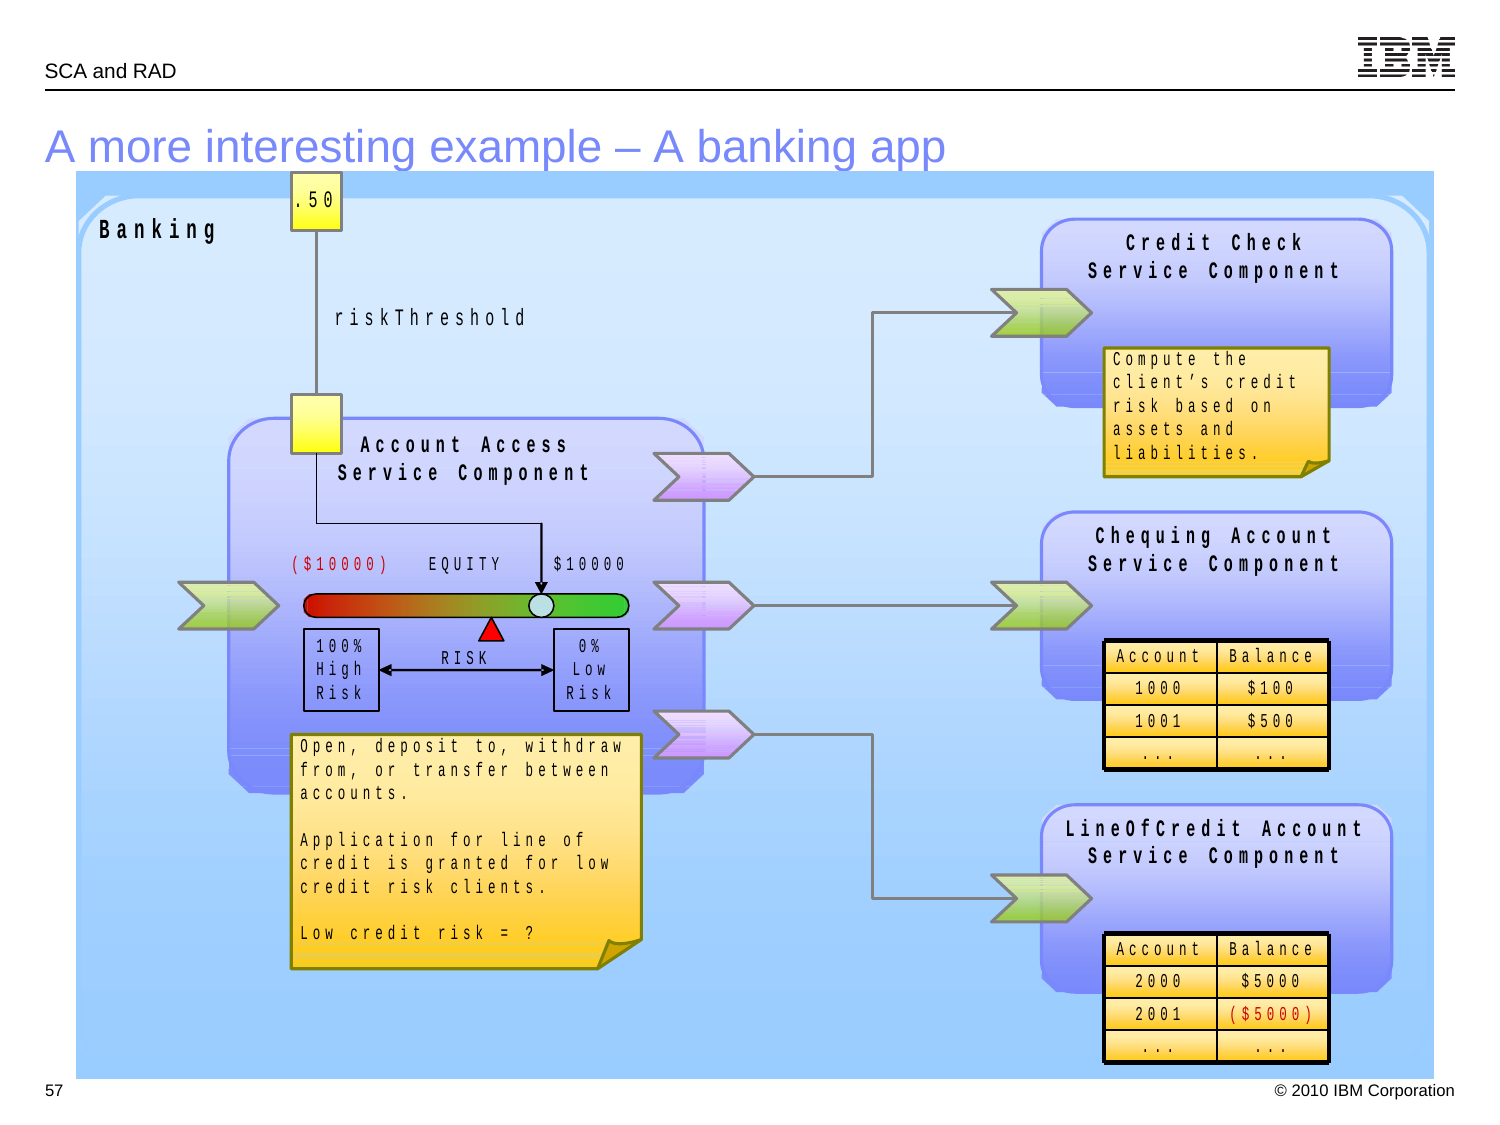

# A more interesting example – A banking app
57